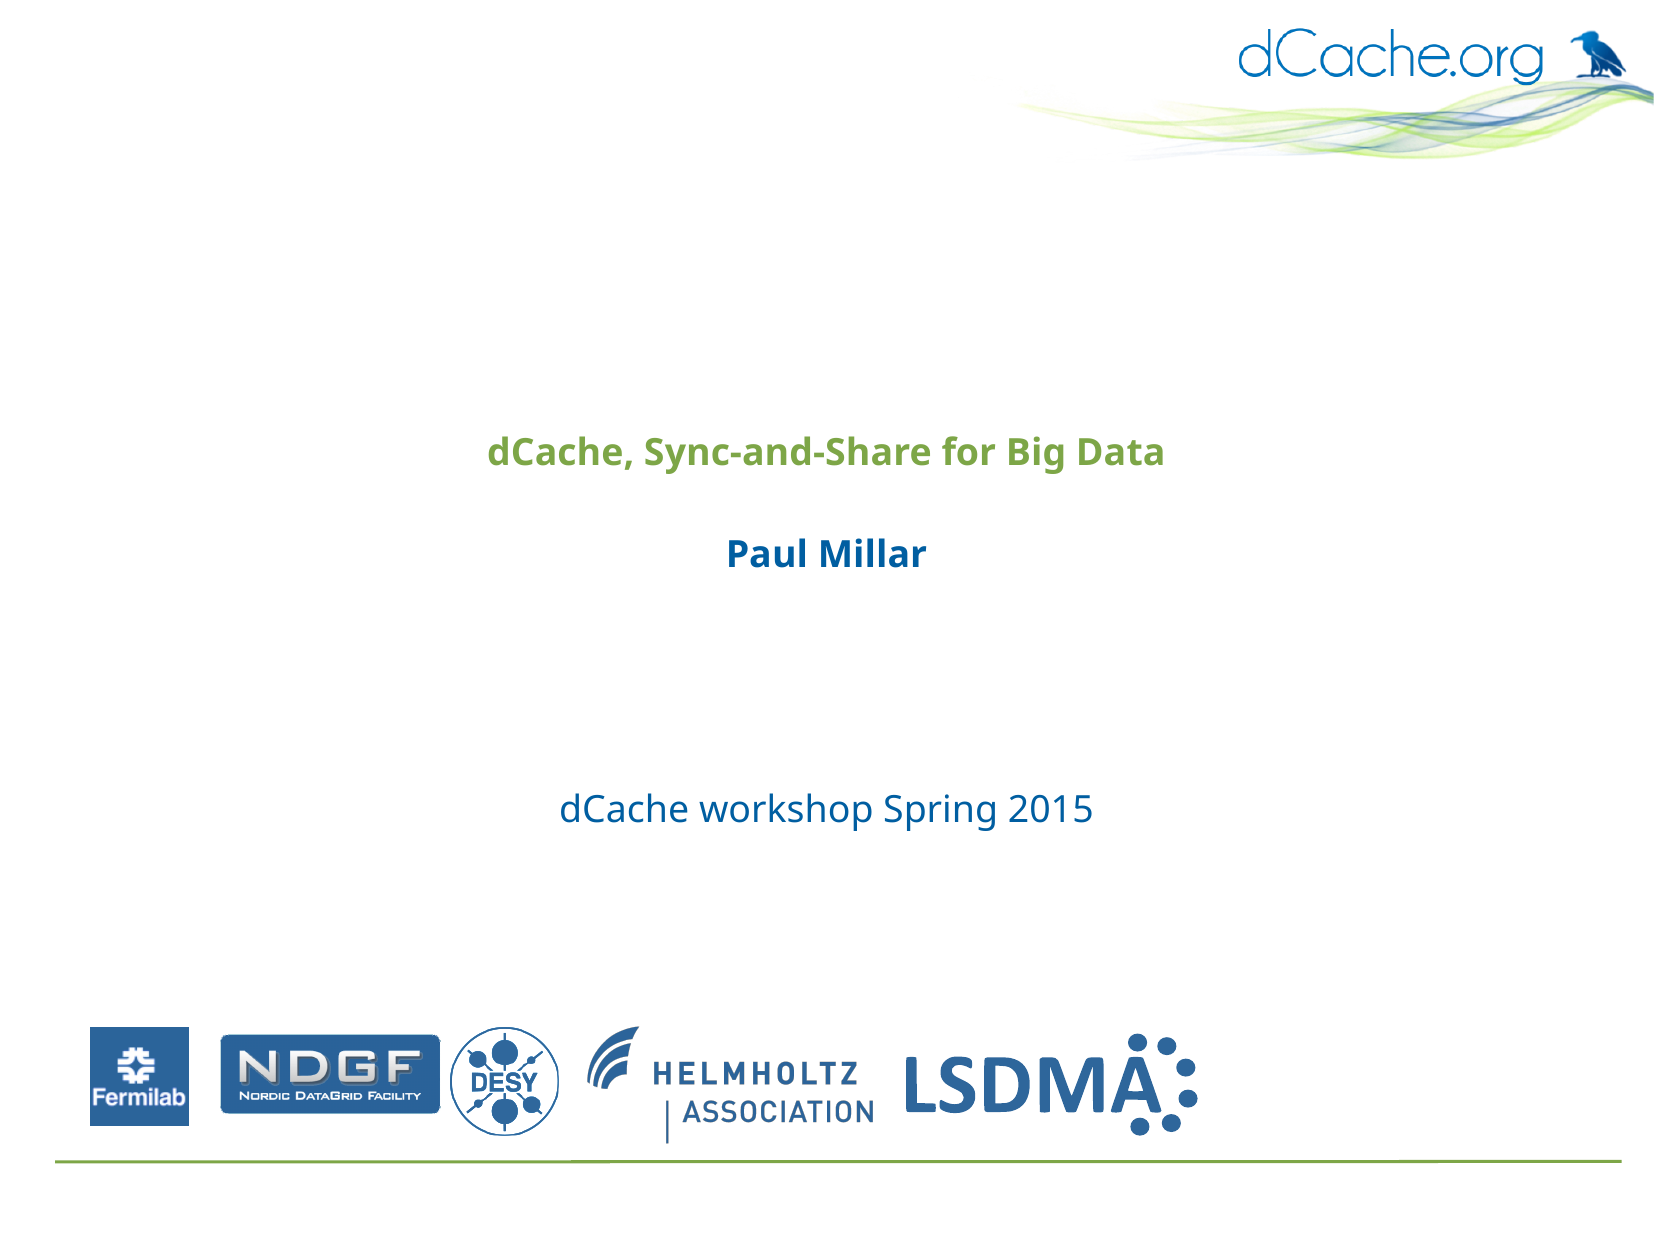

dCache, Sync-and-Share for Big Data
Paul Millar
dCache workshop Spring 2015